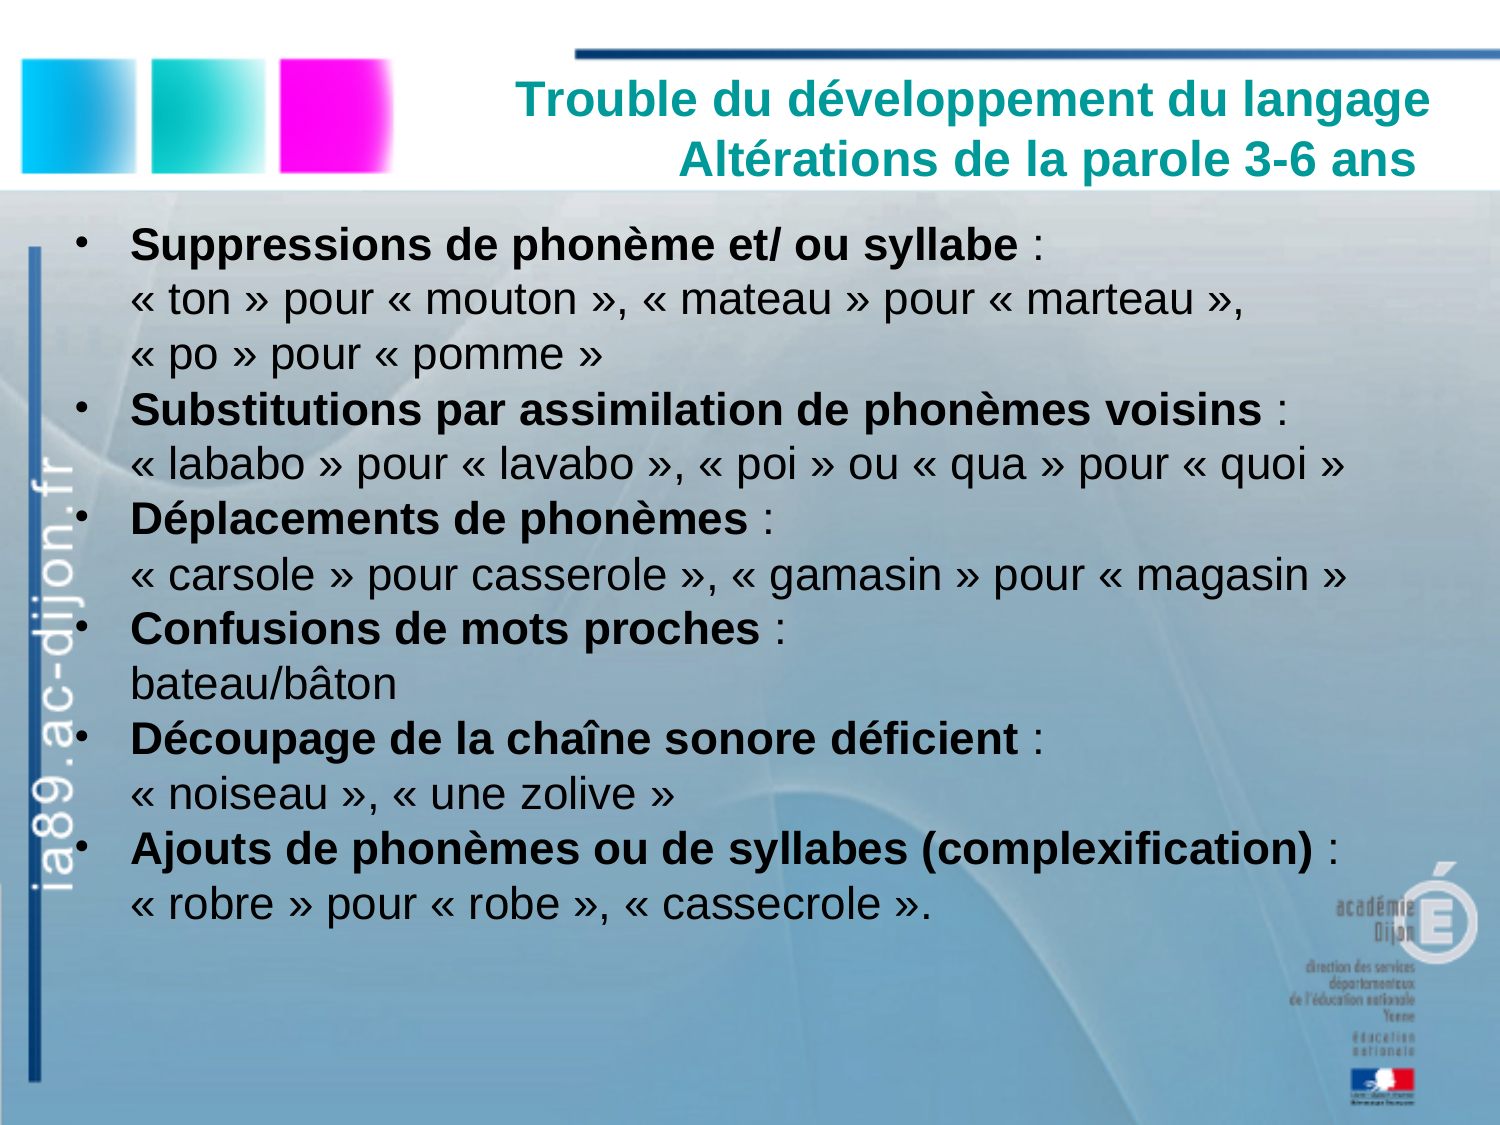

# Trouble du développement du langage Altérations de la parole 3-6 ans
Suppressions de phonème et/ ou syllabe :
« ton » pour « mouton », « mateau » pour « marteau »,
« po » pour « pomme »
Substitutions par assimilation de phonèmes voisins :
« lababo » pour « lavabo », « poi » ou « qua » pour « quoi »
Déplacements de phonèmes :
« carsole » pour casserole », « gamasin » pour « magasin »
Confusions de mots proches :
bateau/bâton
Découpage de la chaîne sonore déficient :
« noiseau », « une zolive »
Ajouts de phonèmes ou de syllabes (complexification) :
« robre » pour « robe », « cassecrole ».